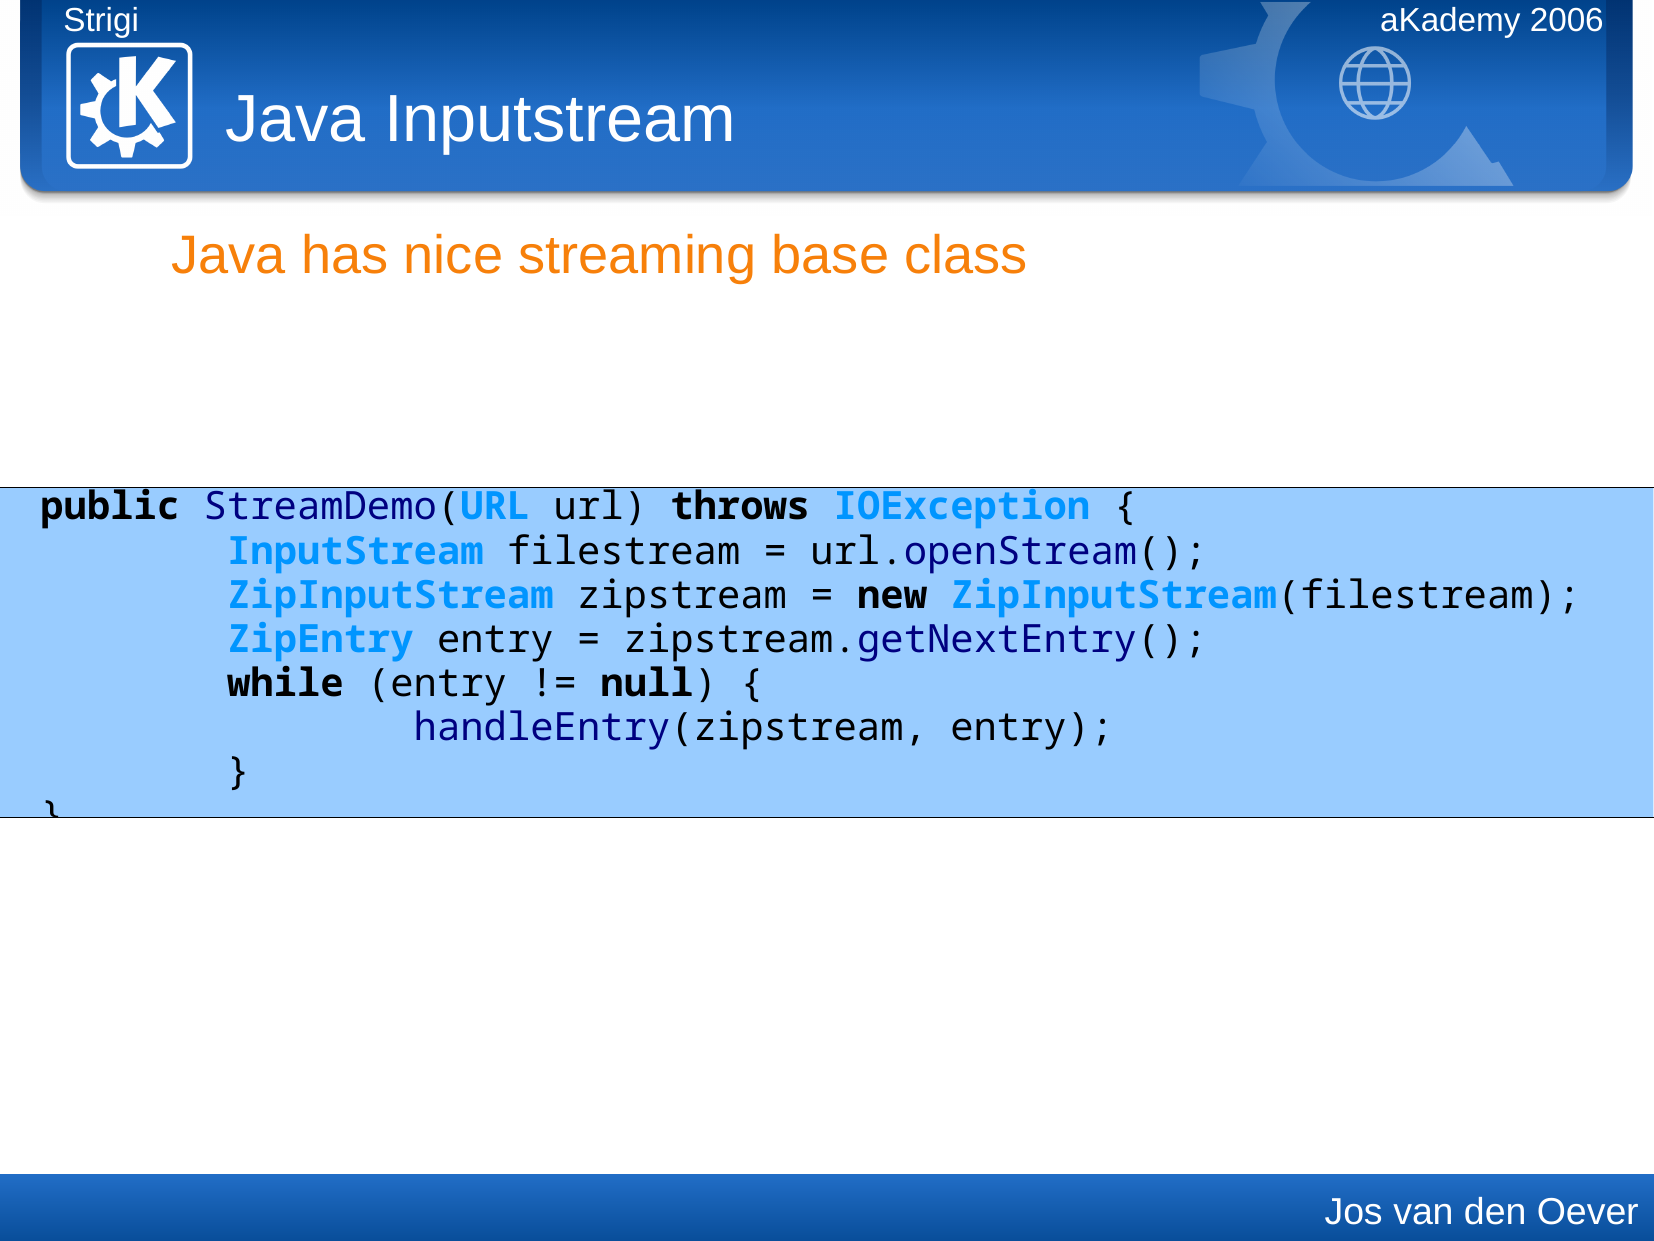

# Java Inputstream
Java has nice streaming base class